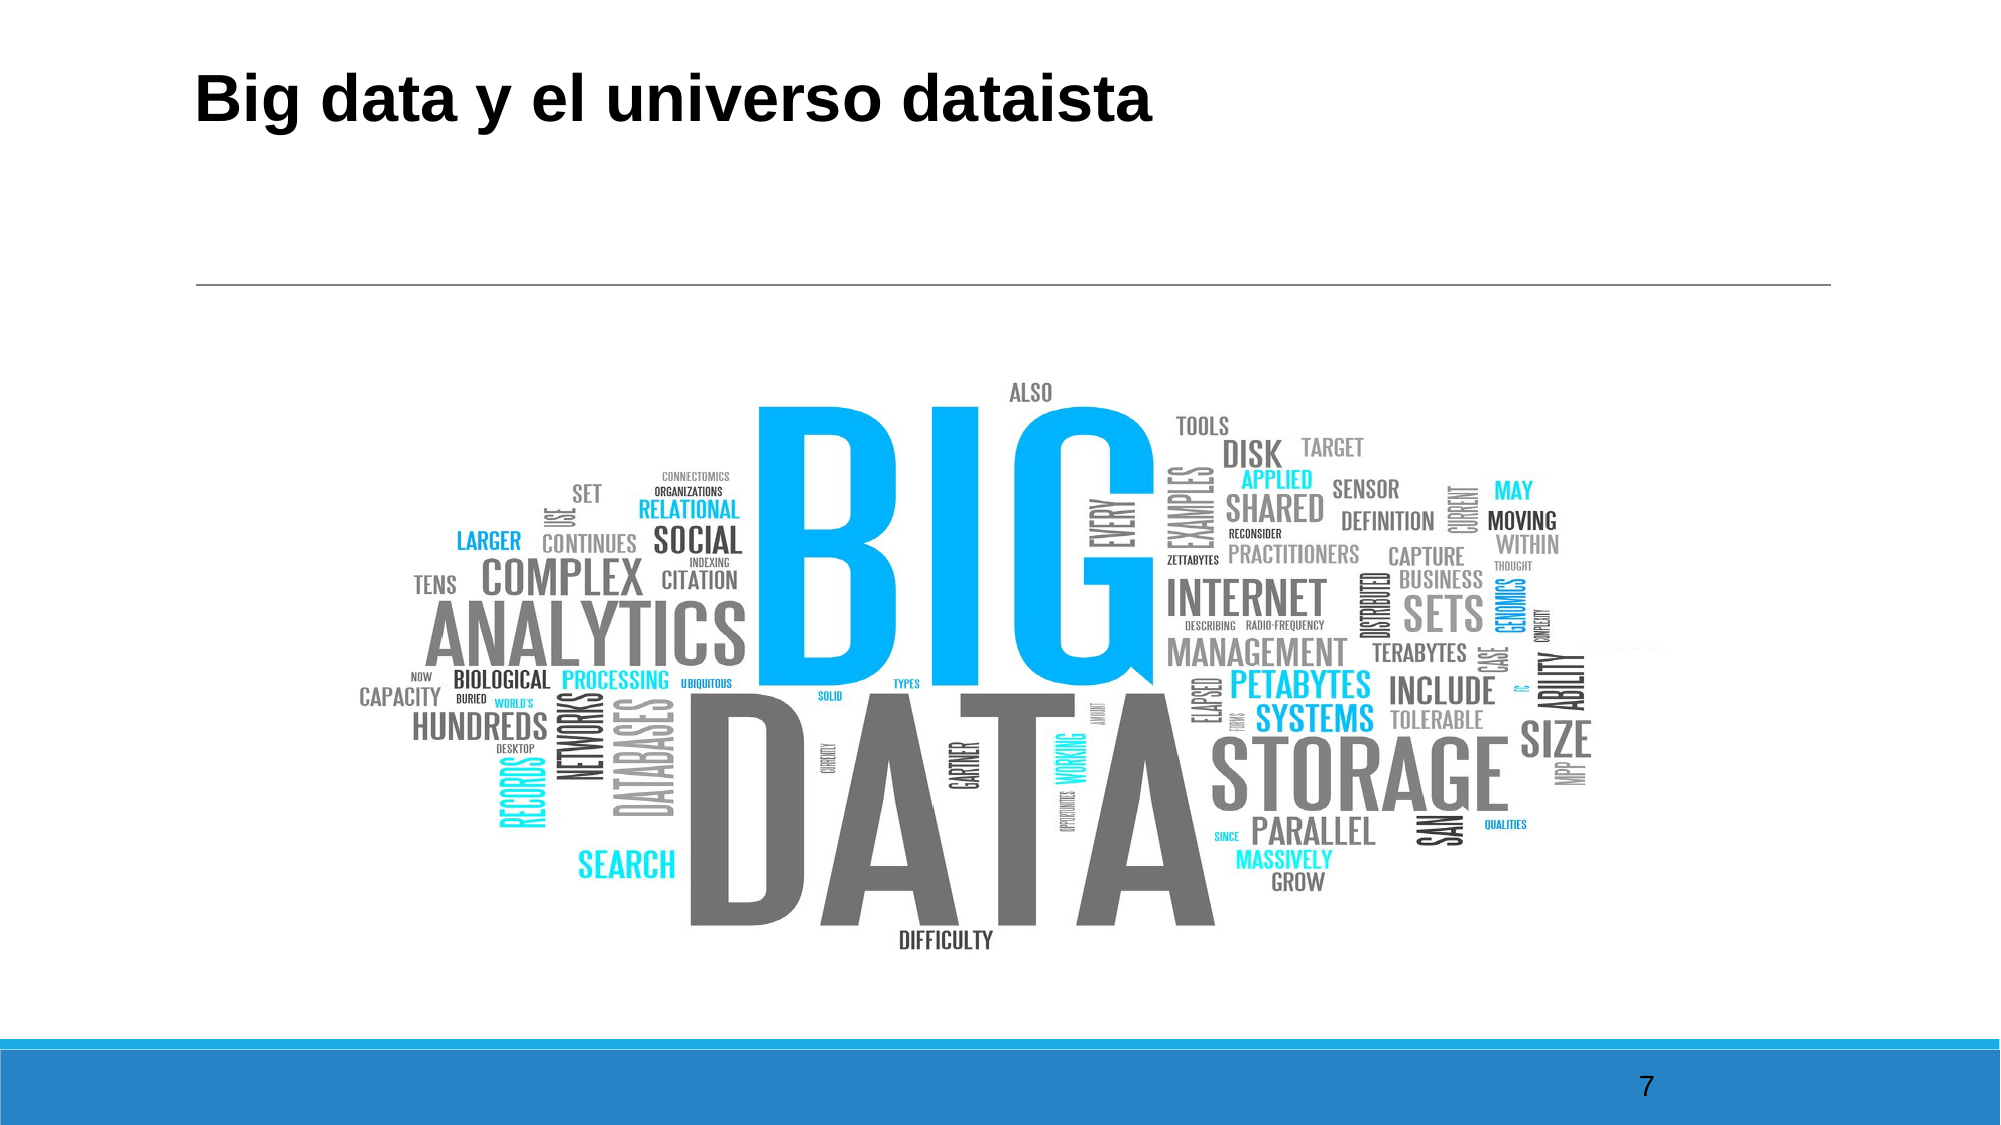

# Big data y el universo dataista